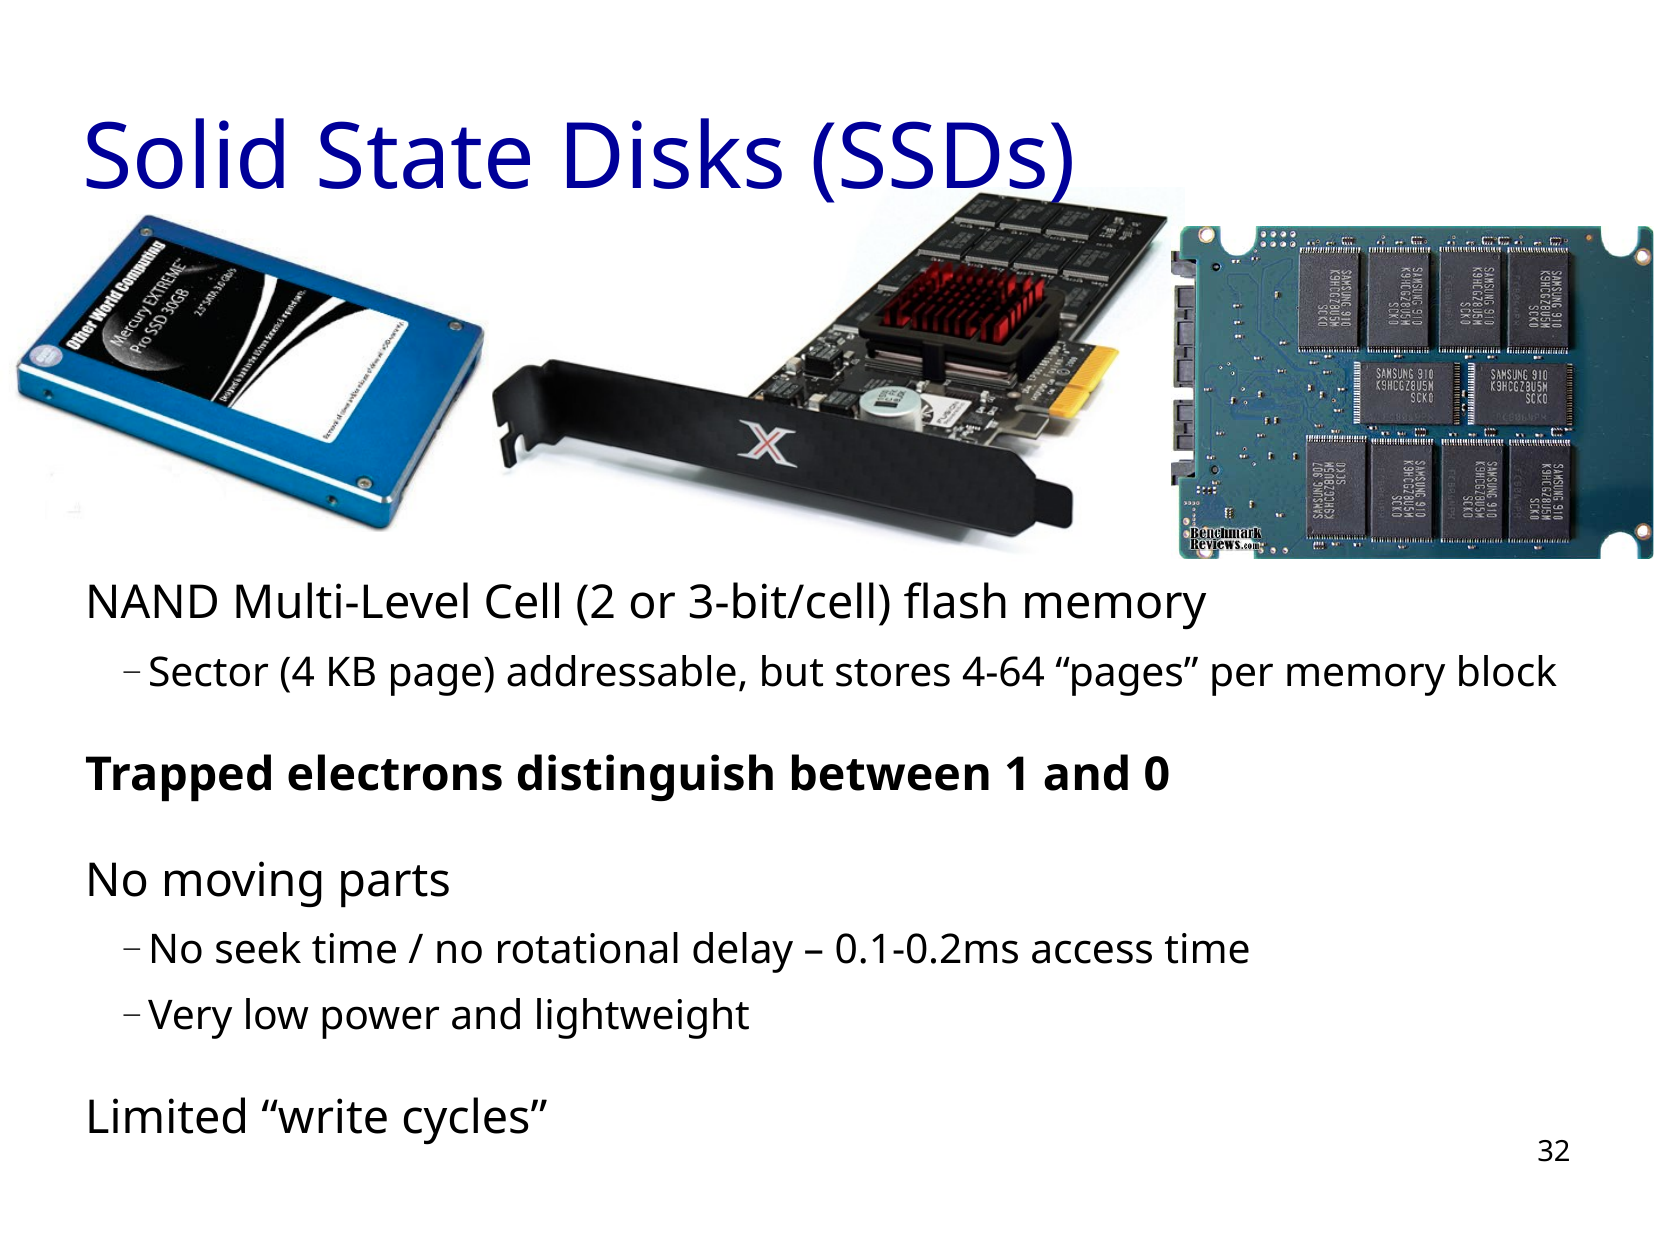

# Solid State Disks (SSDs)
NAND Multi-Level Cell (2 or 3-bit/cell) flash memory
Sector (4 KB page) addressable, but stores 4-64 “pages” per memory block
Trapped electrons distinguish between 1 and 0
No moving parts
No seek time / no rotational delay – 0.1-0.2ms access time
Very low power and lightweight
Limited “write cycles”
32